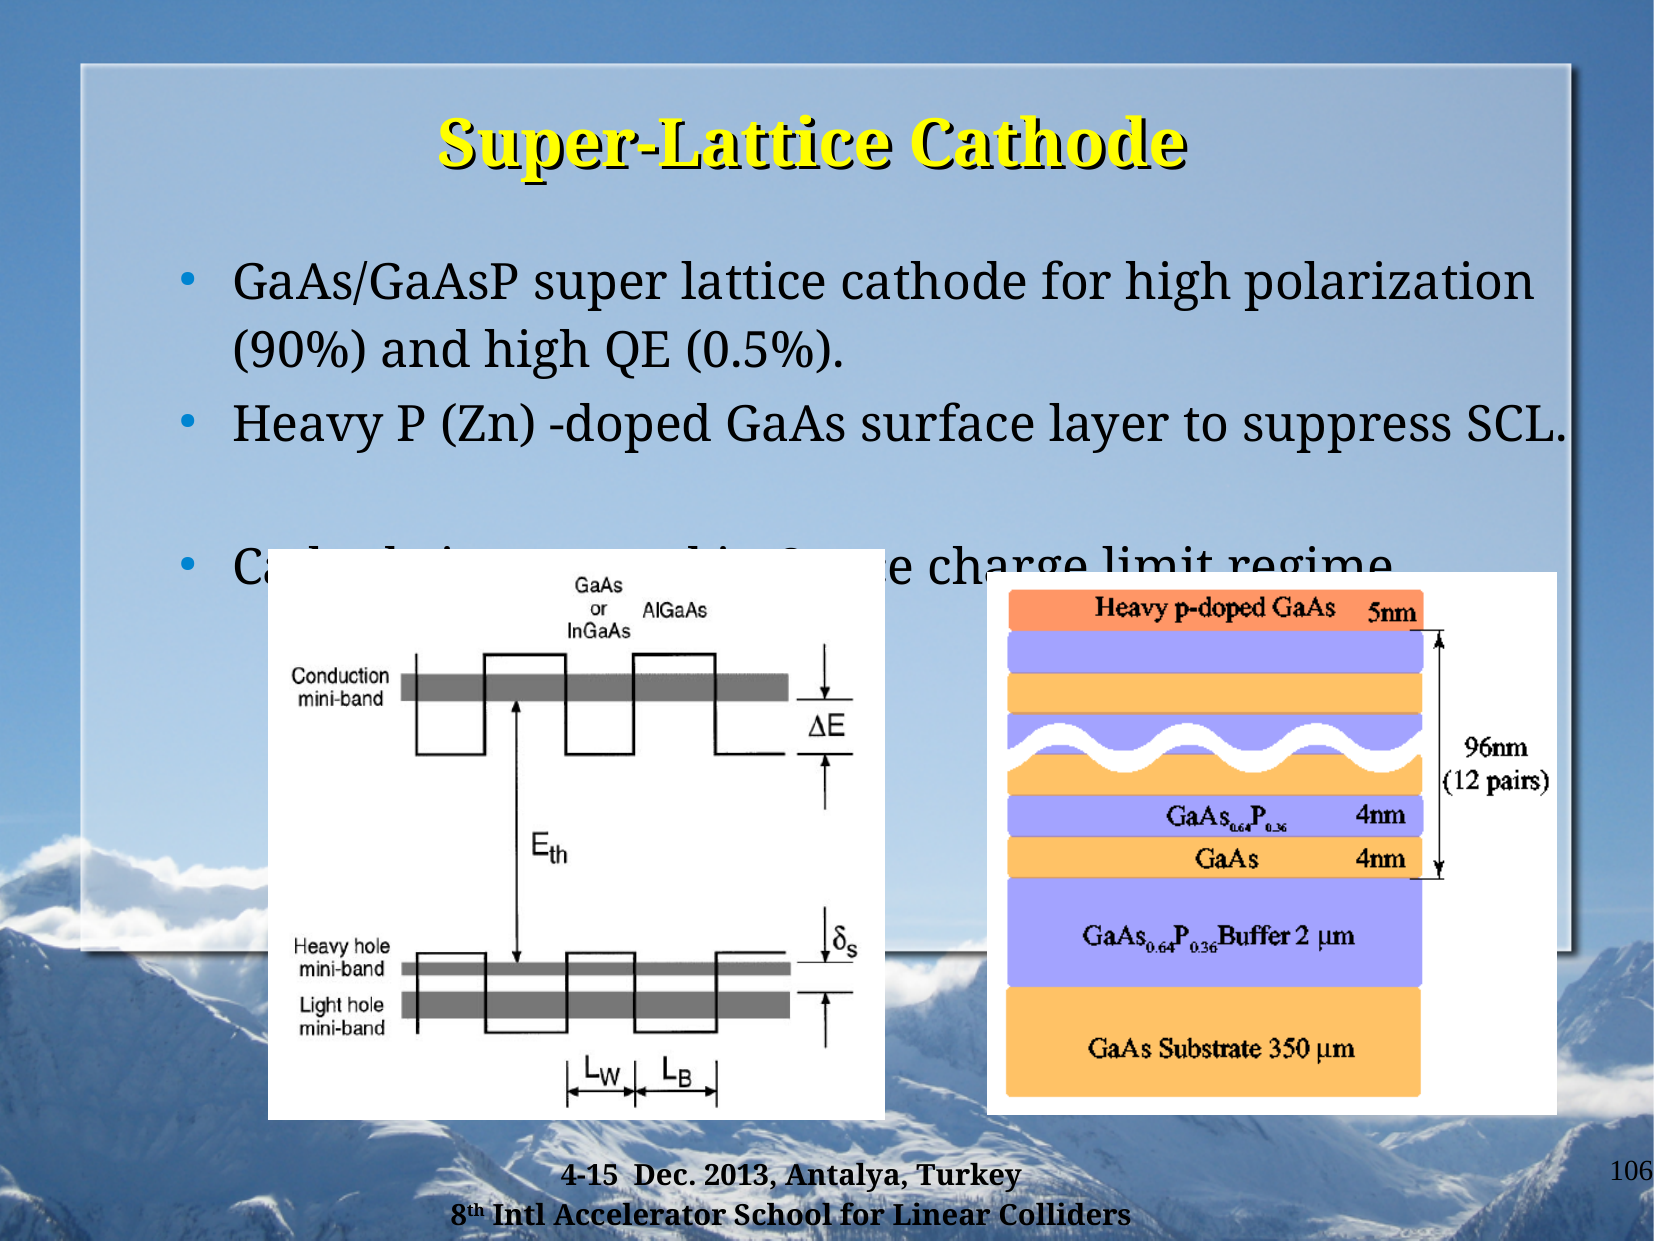

# Super-Lattice Cathode
GaAs/GaAsP super lattice cathode for high polarization (90%) and high QE (0.5%).
Heavy P (Zn) -doped GaAs surface layer to suppress SCL.
Cathode is operated in Space charge limit regime.
106